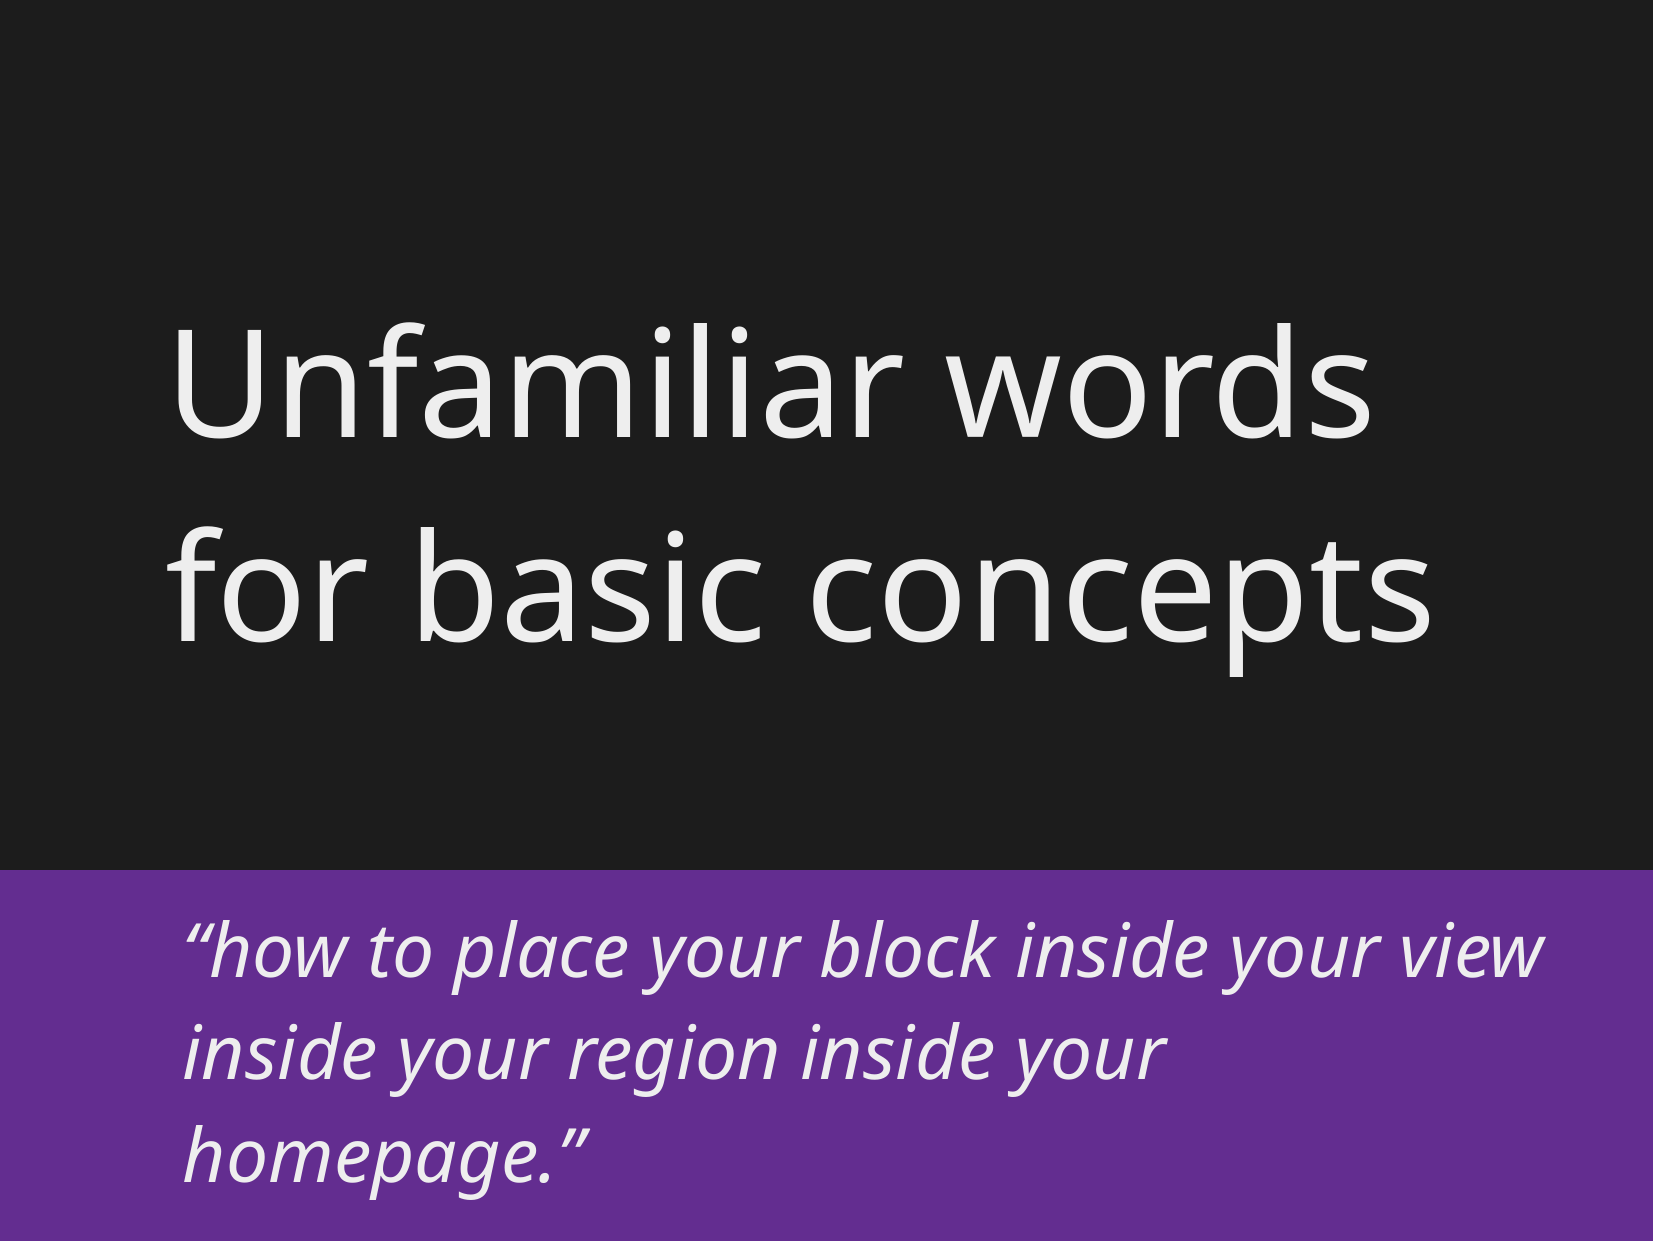

# Unfamiliar words for basic concepts
“how to place your block inside your view inside your region inside your homepage.”